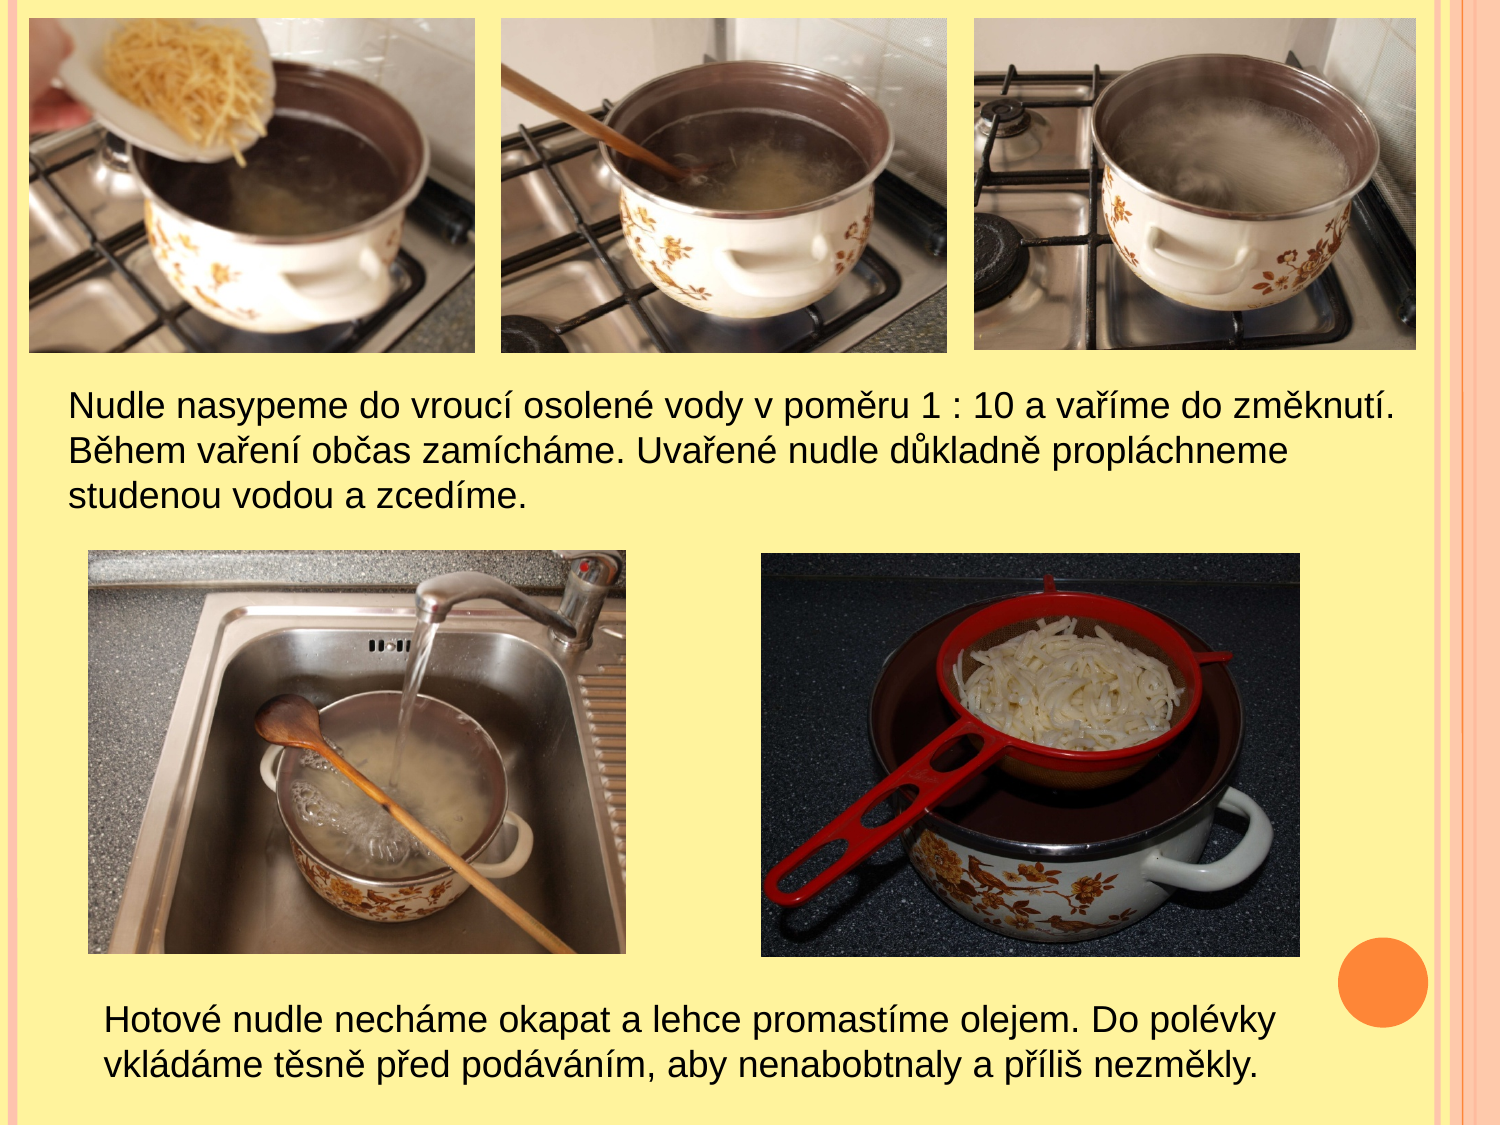

Nudle nasypeme do vroucí osolené vody v poměru 1 : 10 a vaříme do změknutí.
Během vaření občas zamícháme. Uvařené nudle důkladně propláchneme
studenou vodou a zcedíme.
Hotové nudle necháme okapat a lehce promastíme olejem. Do polévky
vkládáme těsně před podáváním, aby nenabobtnaly a příliš nezměkly.